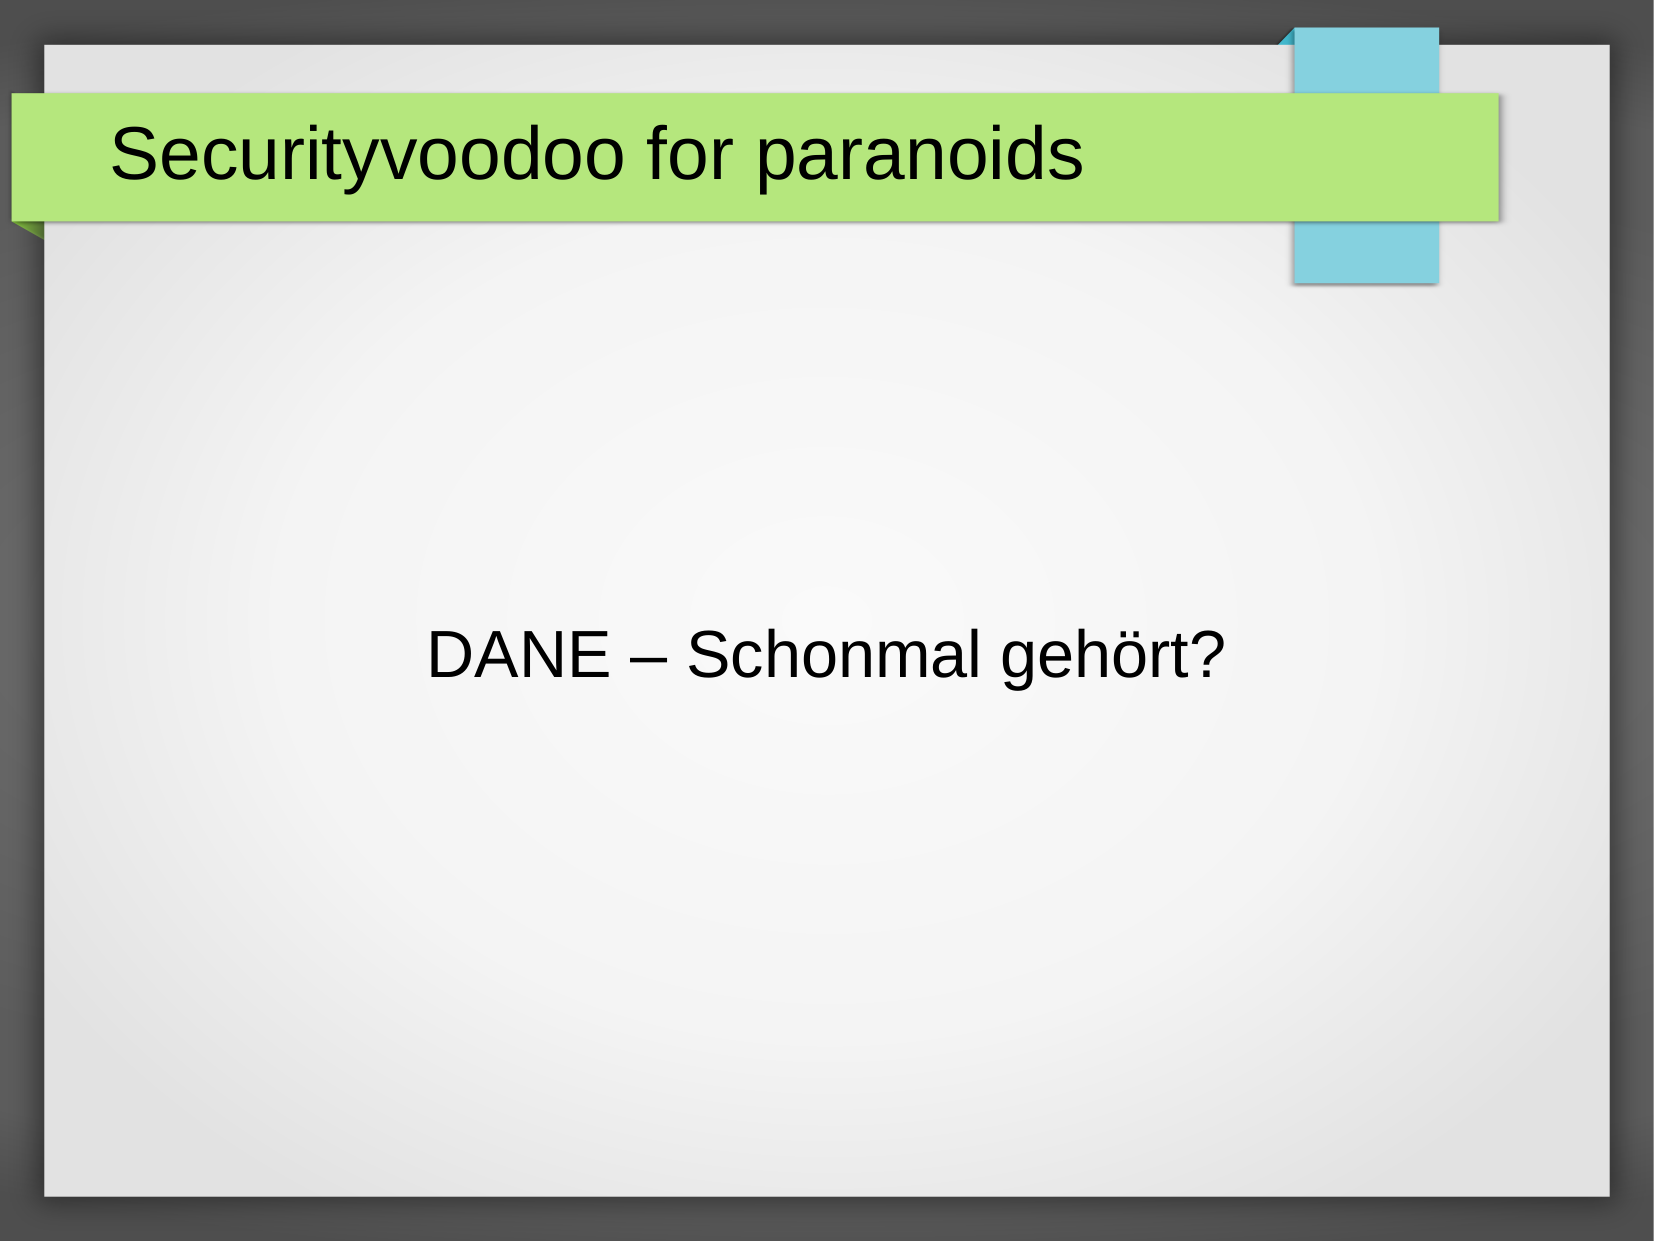

# Securityvoodoo for paranoids
DANE – Schonmal gehört?